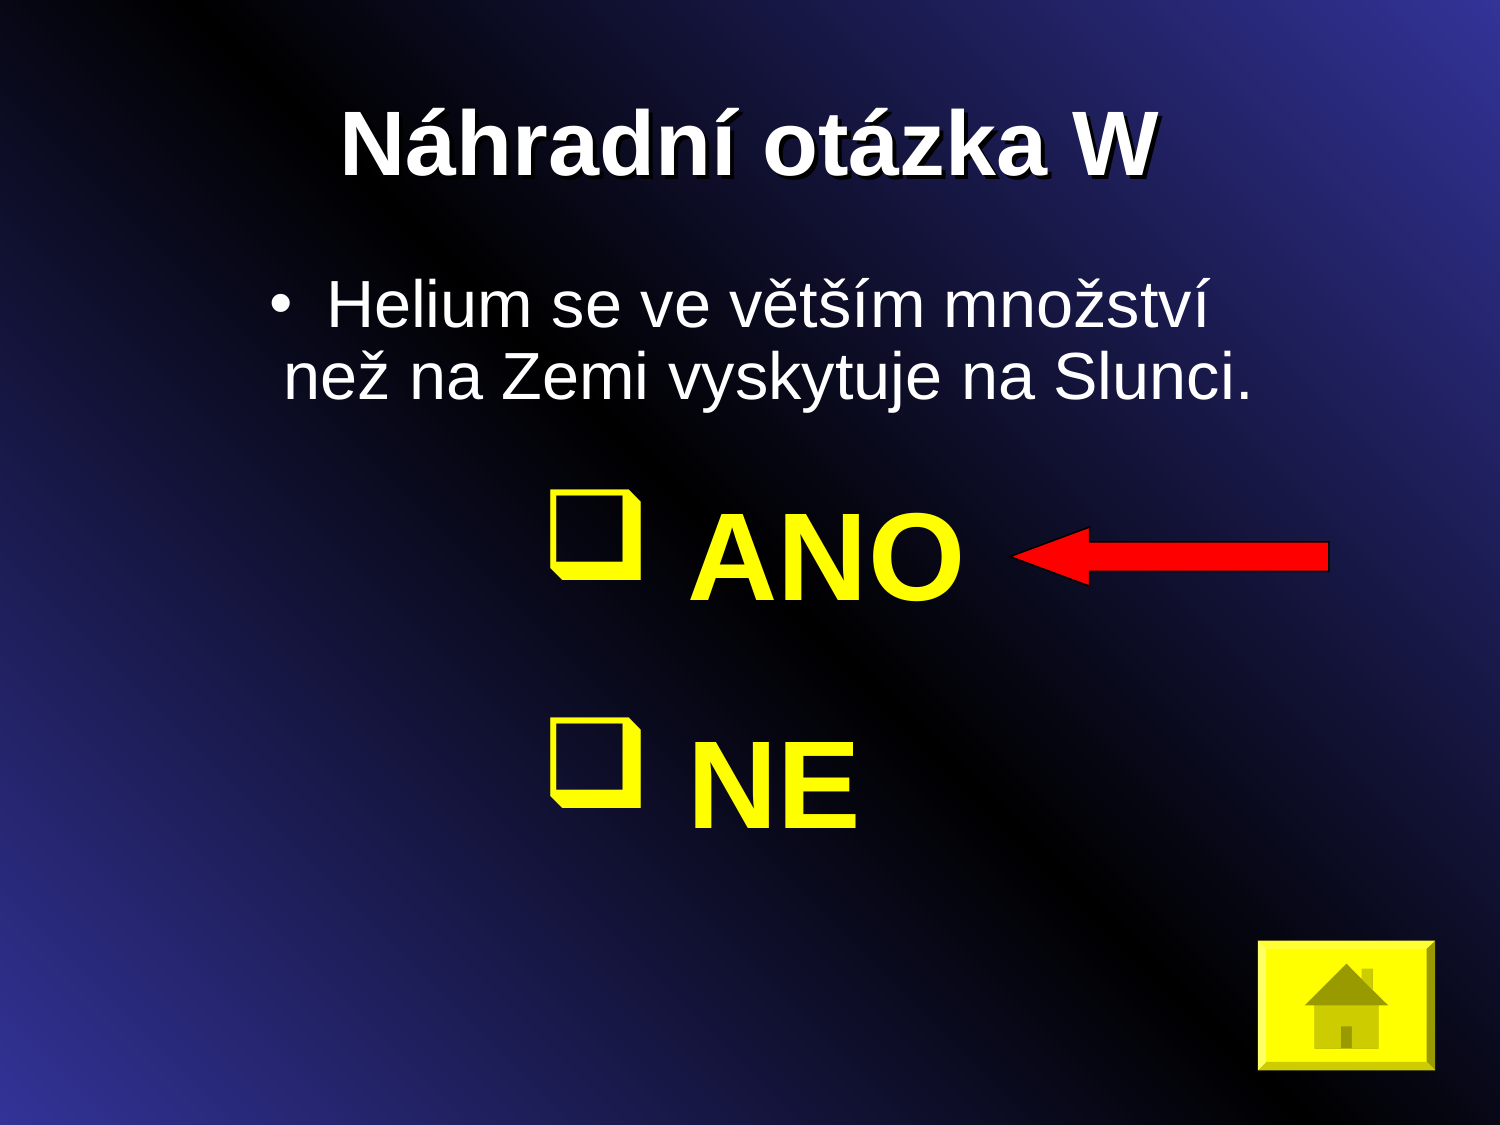

# Náhradní otázka W
Helium se ve větším množství
než na Zemi vyskytuje na Slunci.
 ANO
 NE